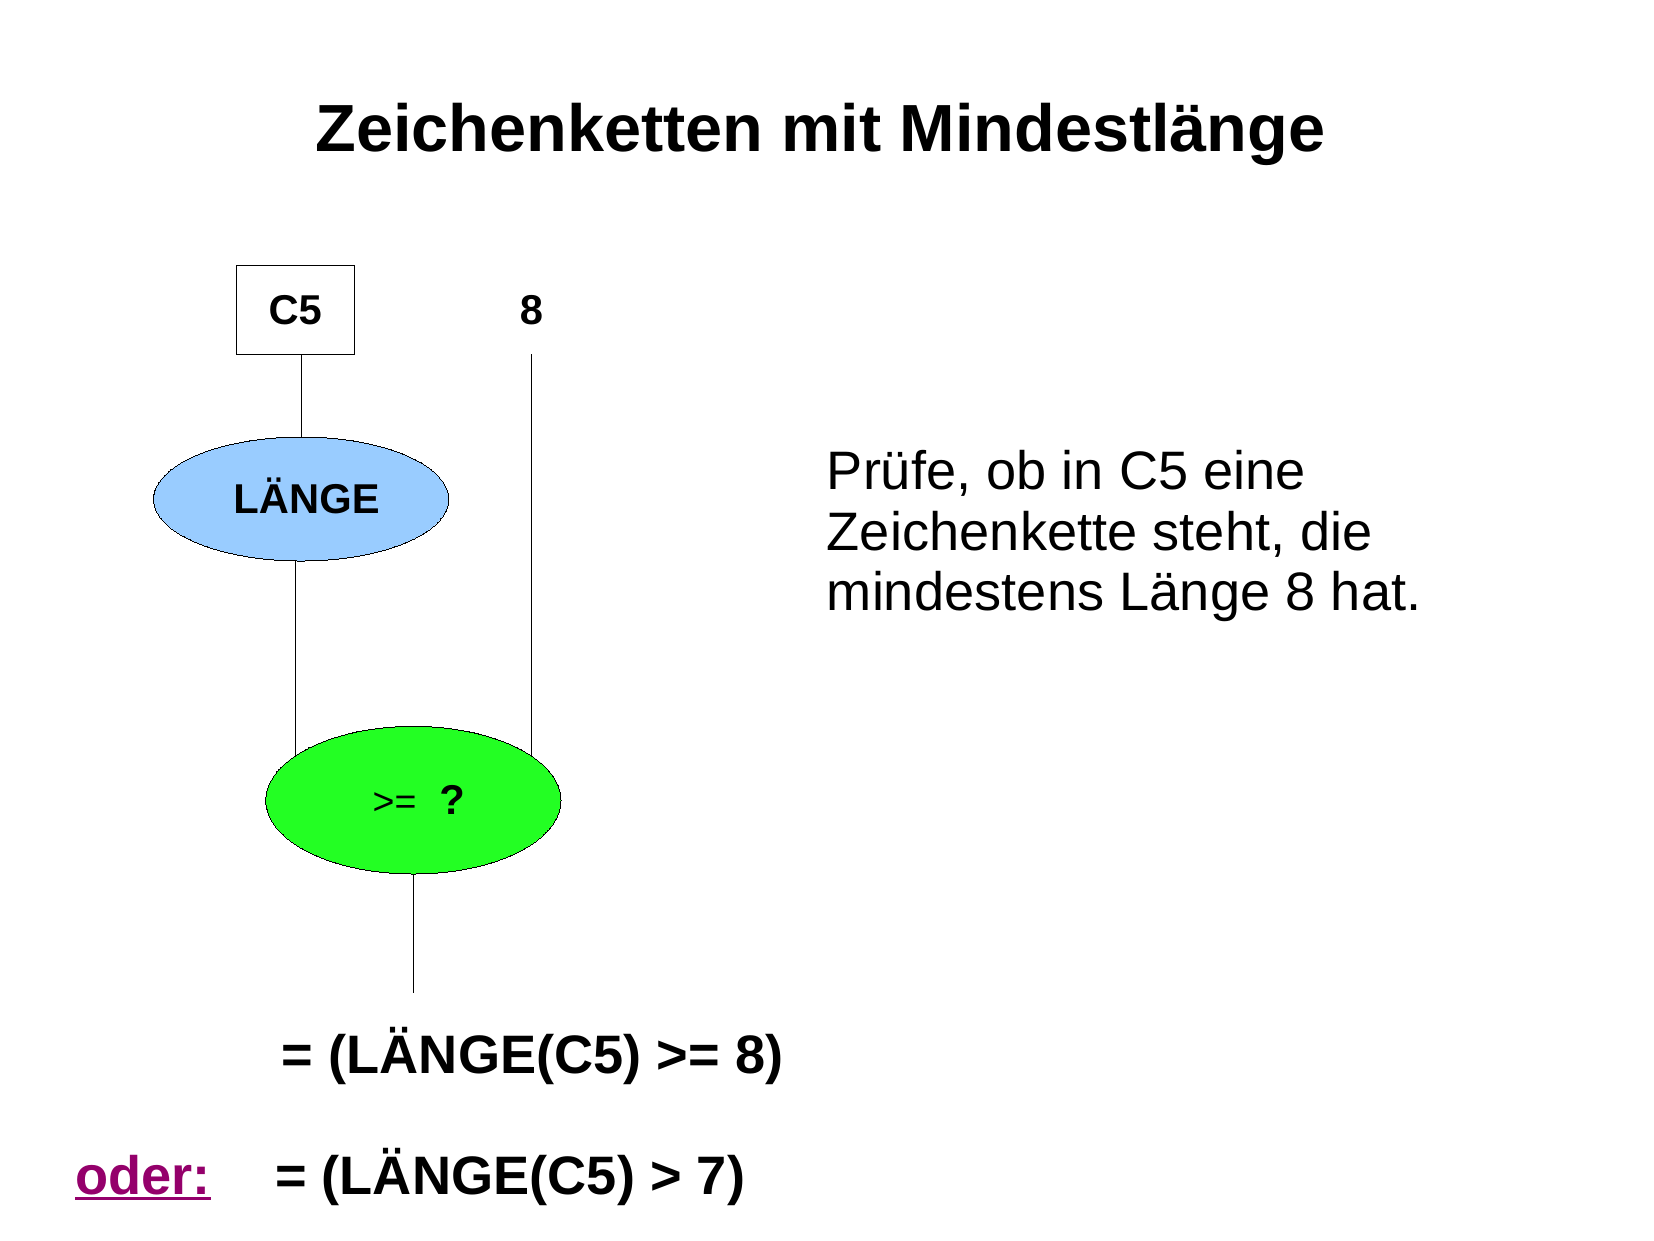

# Zeichenketten mit Mindestlänge
C5
8
Prüfe, ob in C5 eine Zeichenkette steht, die mindestens Länge 8 hat.
 LÄNGE
 >= ?
 = (LÄNGE(C5) >= 8)
oder:
 = (LÄNGE(C5) > 7)